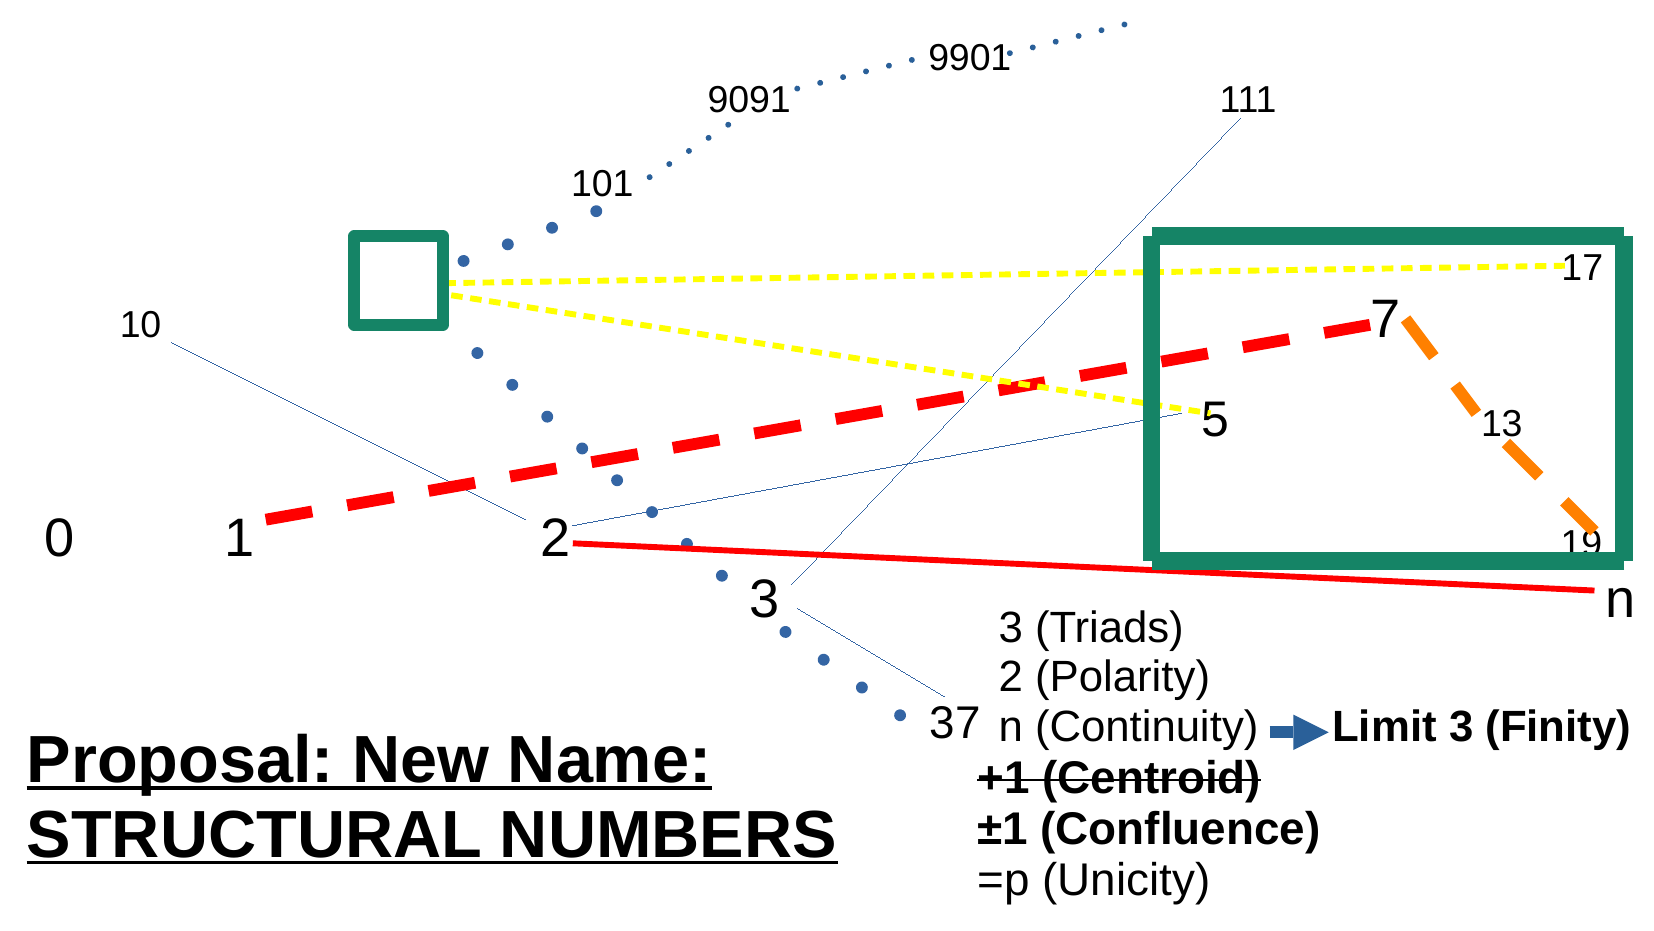

9901
 9091 111
 101
 11 17 10 7
 5 13
 0 1 2 19 3 n
 37
 3 (Triads)
 2 (Polarity)
 n (Continuity) Limit 3 (Finity) +1 (Centroid)
 ±1 (Confluence)
 =p (Unicity)
Proposal: New Name:
STRUCTURAL NUMBERS